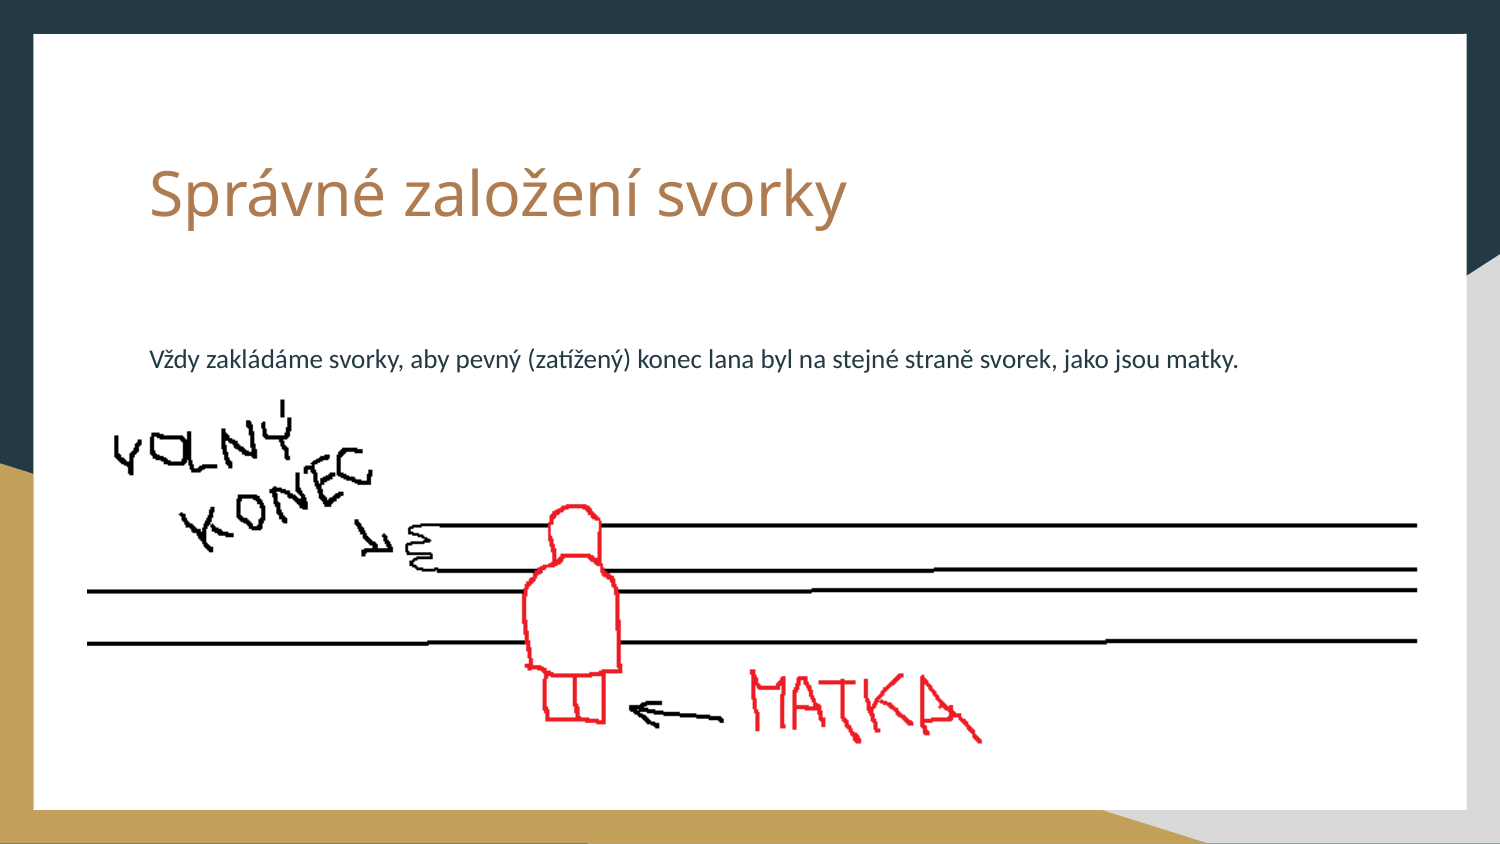

# Správné založení svorky
Vždy zakládáme svorky, aby pevný (zatížený) konec lana byl na stejné straně svorek, jako jsou matky.